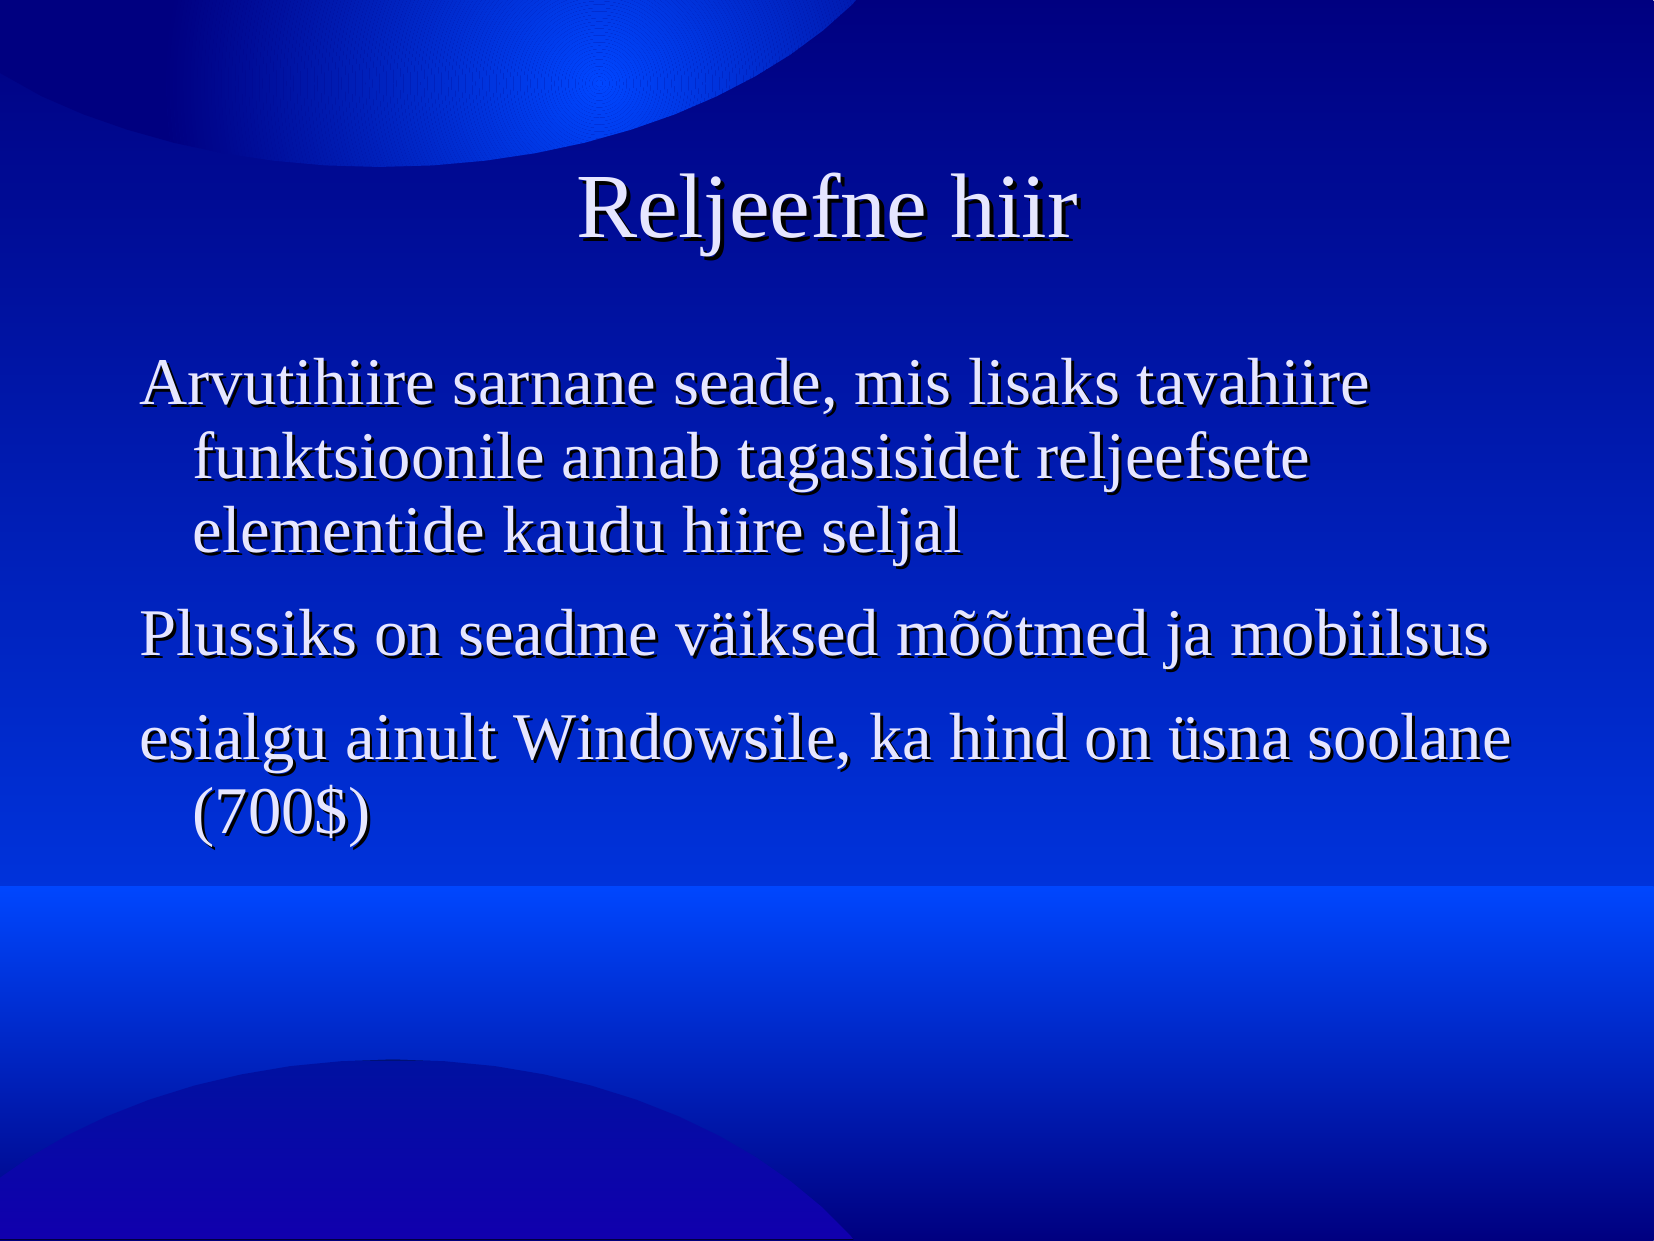

# Reljeefne hiir
Arvutihiire sarnane seade, mis lisaks tavahiire funktsioonile annab tagasisidet reljeefsete elementide kaudu hiire seljal
Plussiks on seadme väiksed mõõtmed ja mobiilsus
esialgu ainult Windowsile, ka hind on üsna soolane (700$)